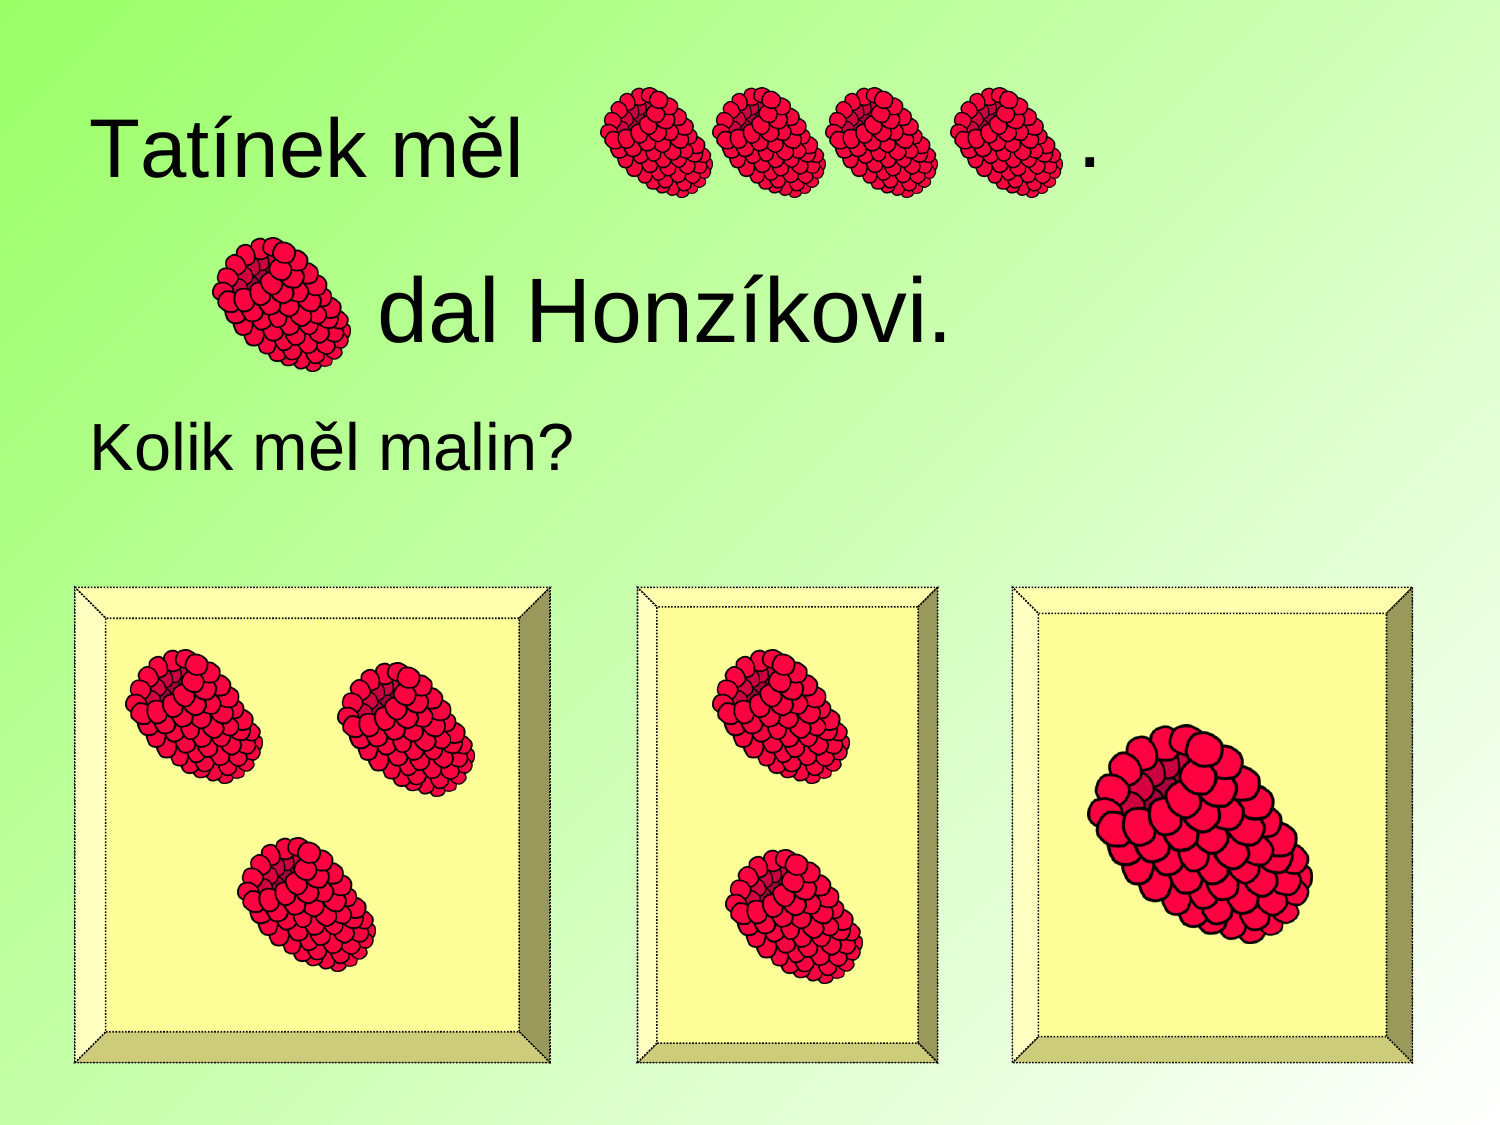

.
Tatínek měl
dal Honzíkovi
.
Kolik měl malin?